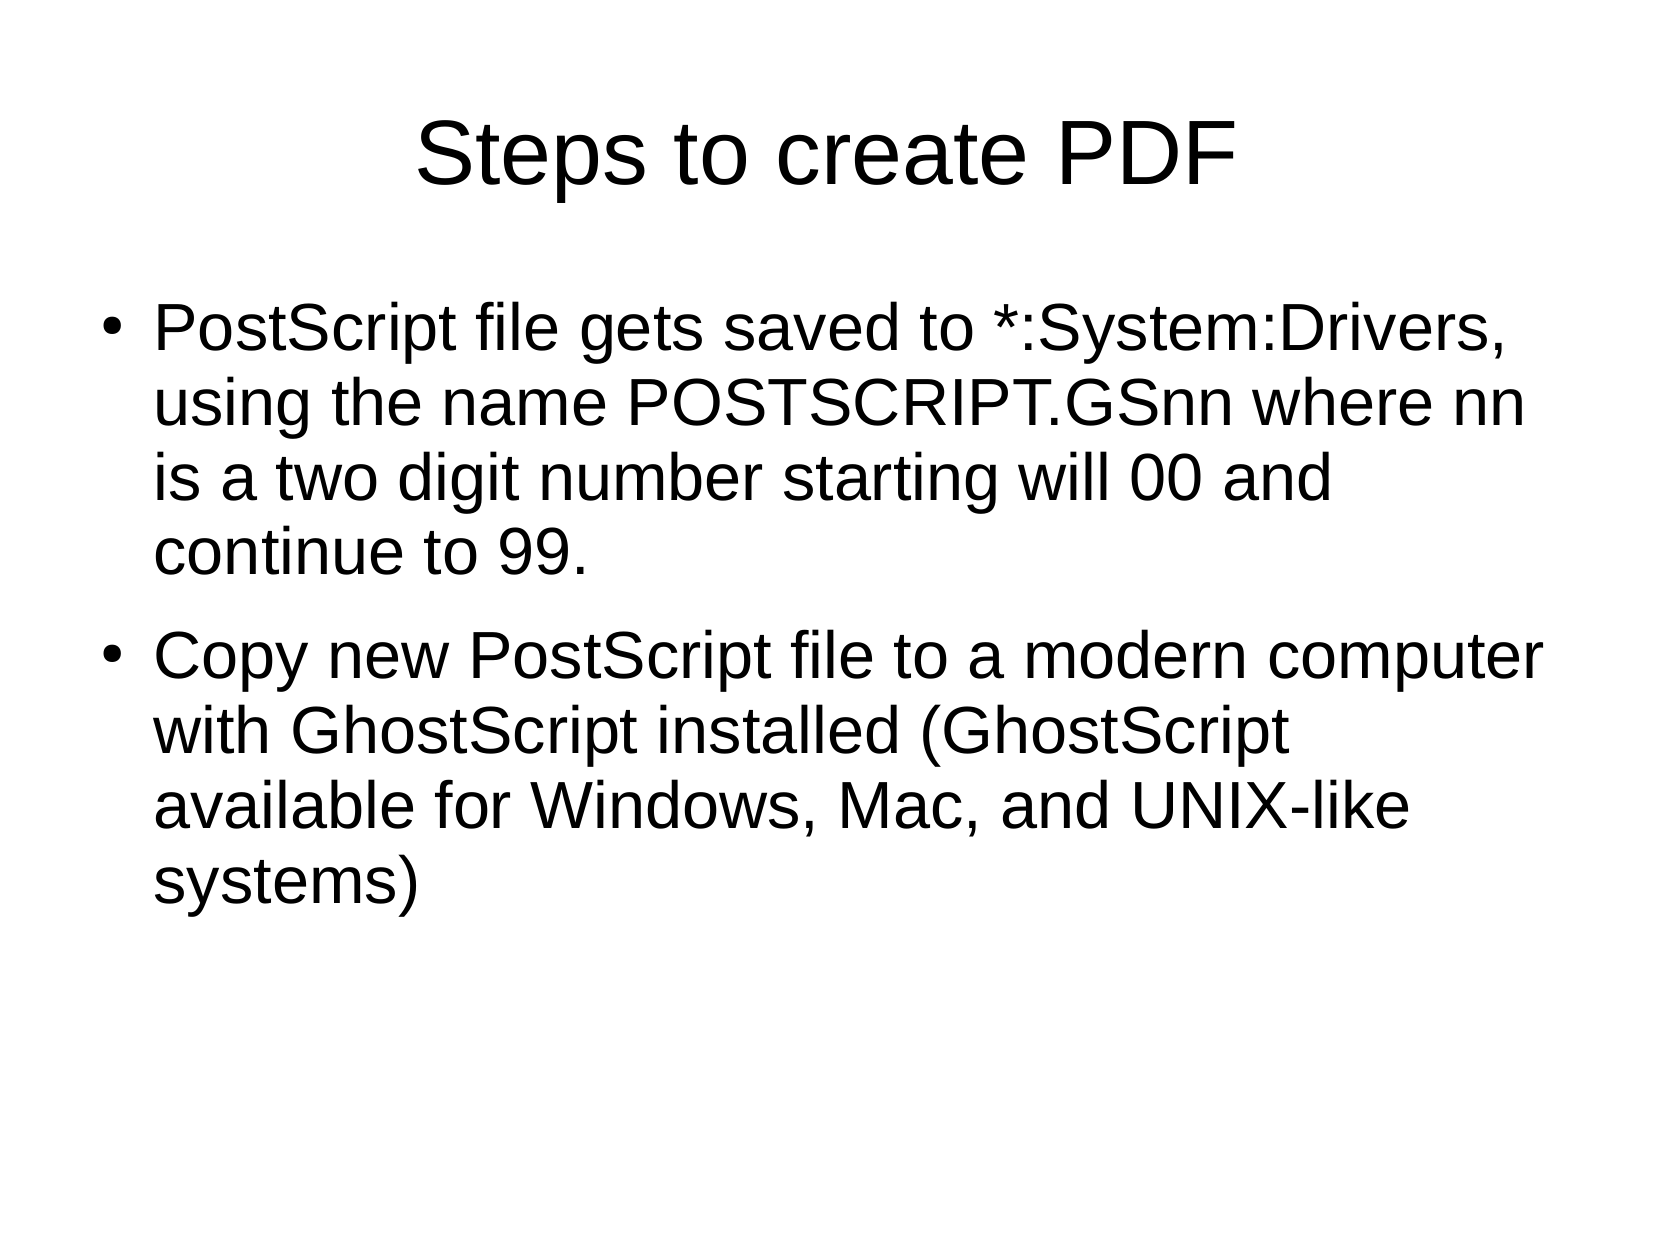

# Steps to create PDF
PostScript file gets saved to *:System:Drivers, using the name POSTSCRIPT.GSnn where nn is a two digit number starting will 00 and continue to 99.
Copy new PostScript file to a modern computer with GhostScript installed (GhostScript available for Windows, Mac, and UNIX-like systems)